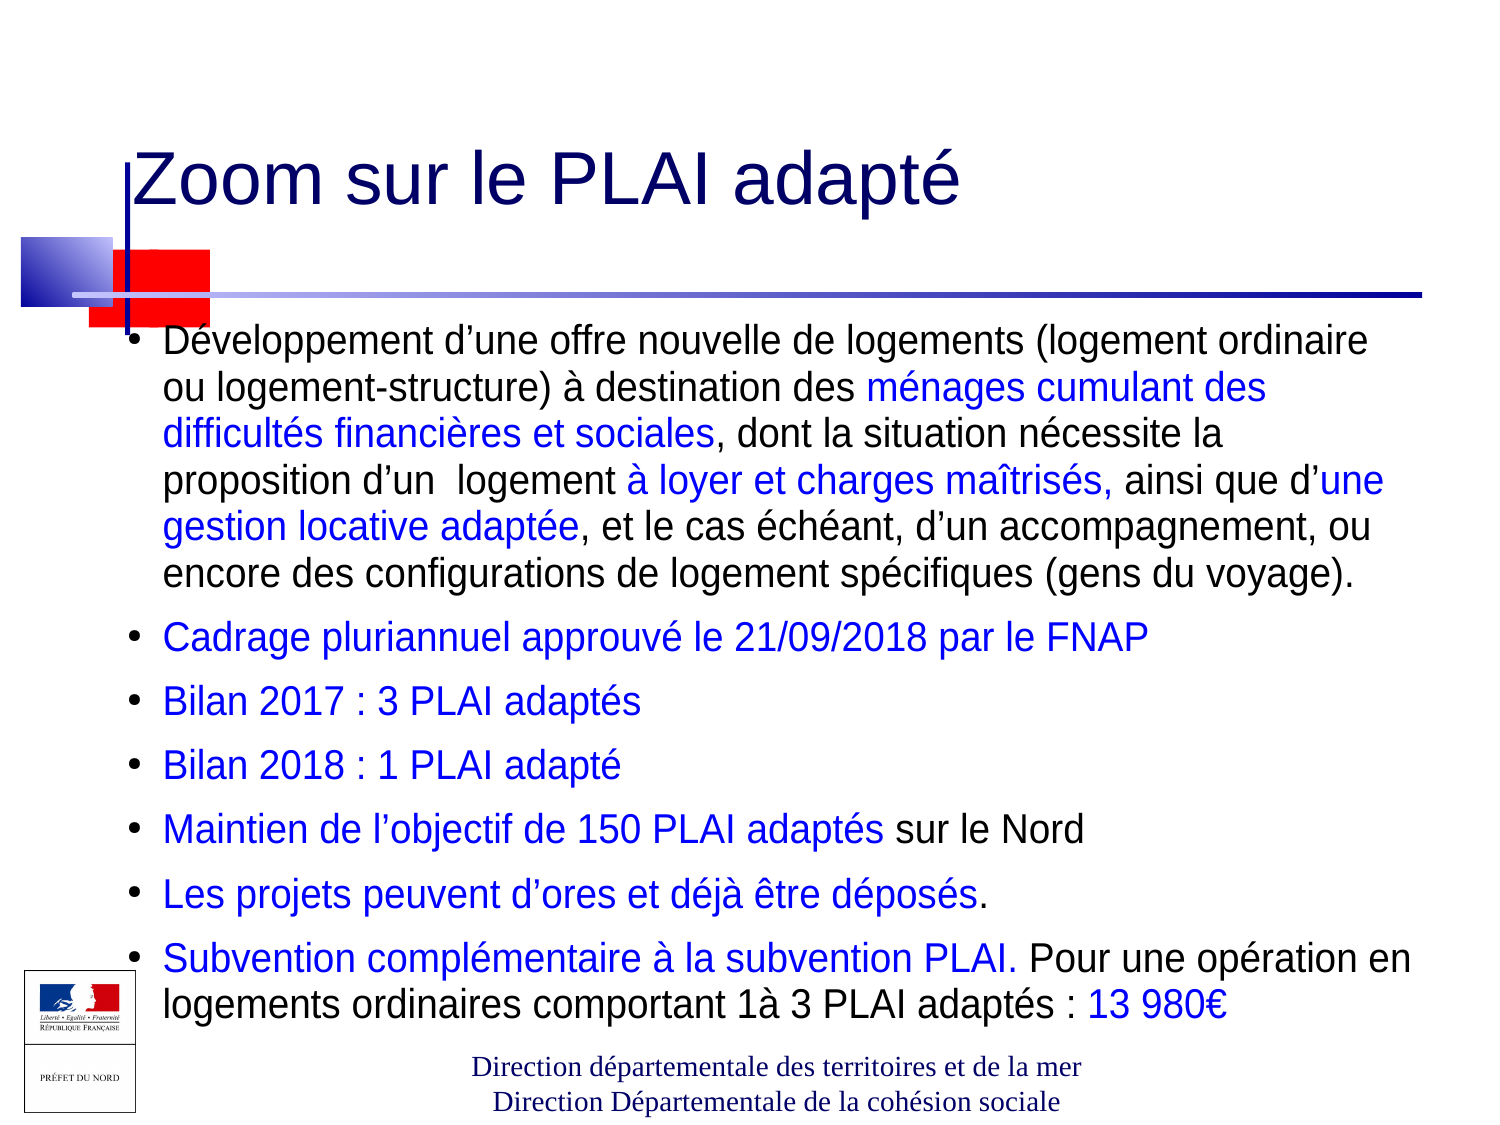

Zoom sur le PLAI adapté
# Développement d’une offre nouvelle de logements (logement ordinaire ou logement-structure) à destination des ménages cumulant des difficultés financières et sociales, dont la situation nécessite la proposition d’un logement à loyer et charges maîtrisés, ainsi que d’une gestion locative adaptée, et le cas échéant, d’un accompagnement, ou encore des configurations de logement spécifiques (gens du voyage).
Cadrage pluriannuel approuvé le 21/09/2018 par le FNAP
Bilan 2017 : 3 PLAI adaptés
Bilan 2018 : 1 PLAI adapté
Maintien de l’objectif de 150 PLAI adaptés sur le Nord
Les projets peuvent d’ores et déjà être déposés.
Subvention complémentaire à la subvention PLAI. Pour une opération en logements ordinaires comportant 1à 3 PLAI adaptés : 13 980€